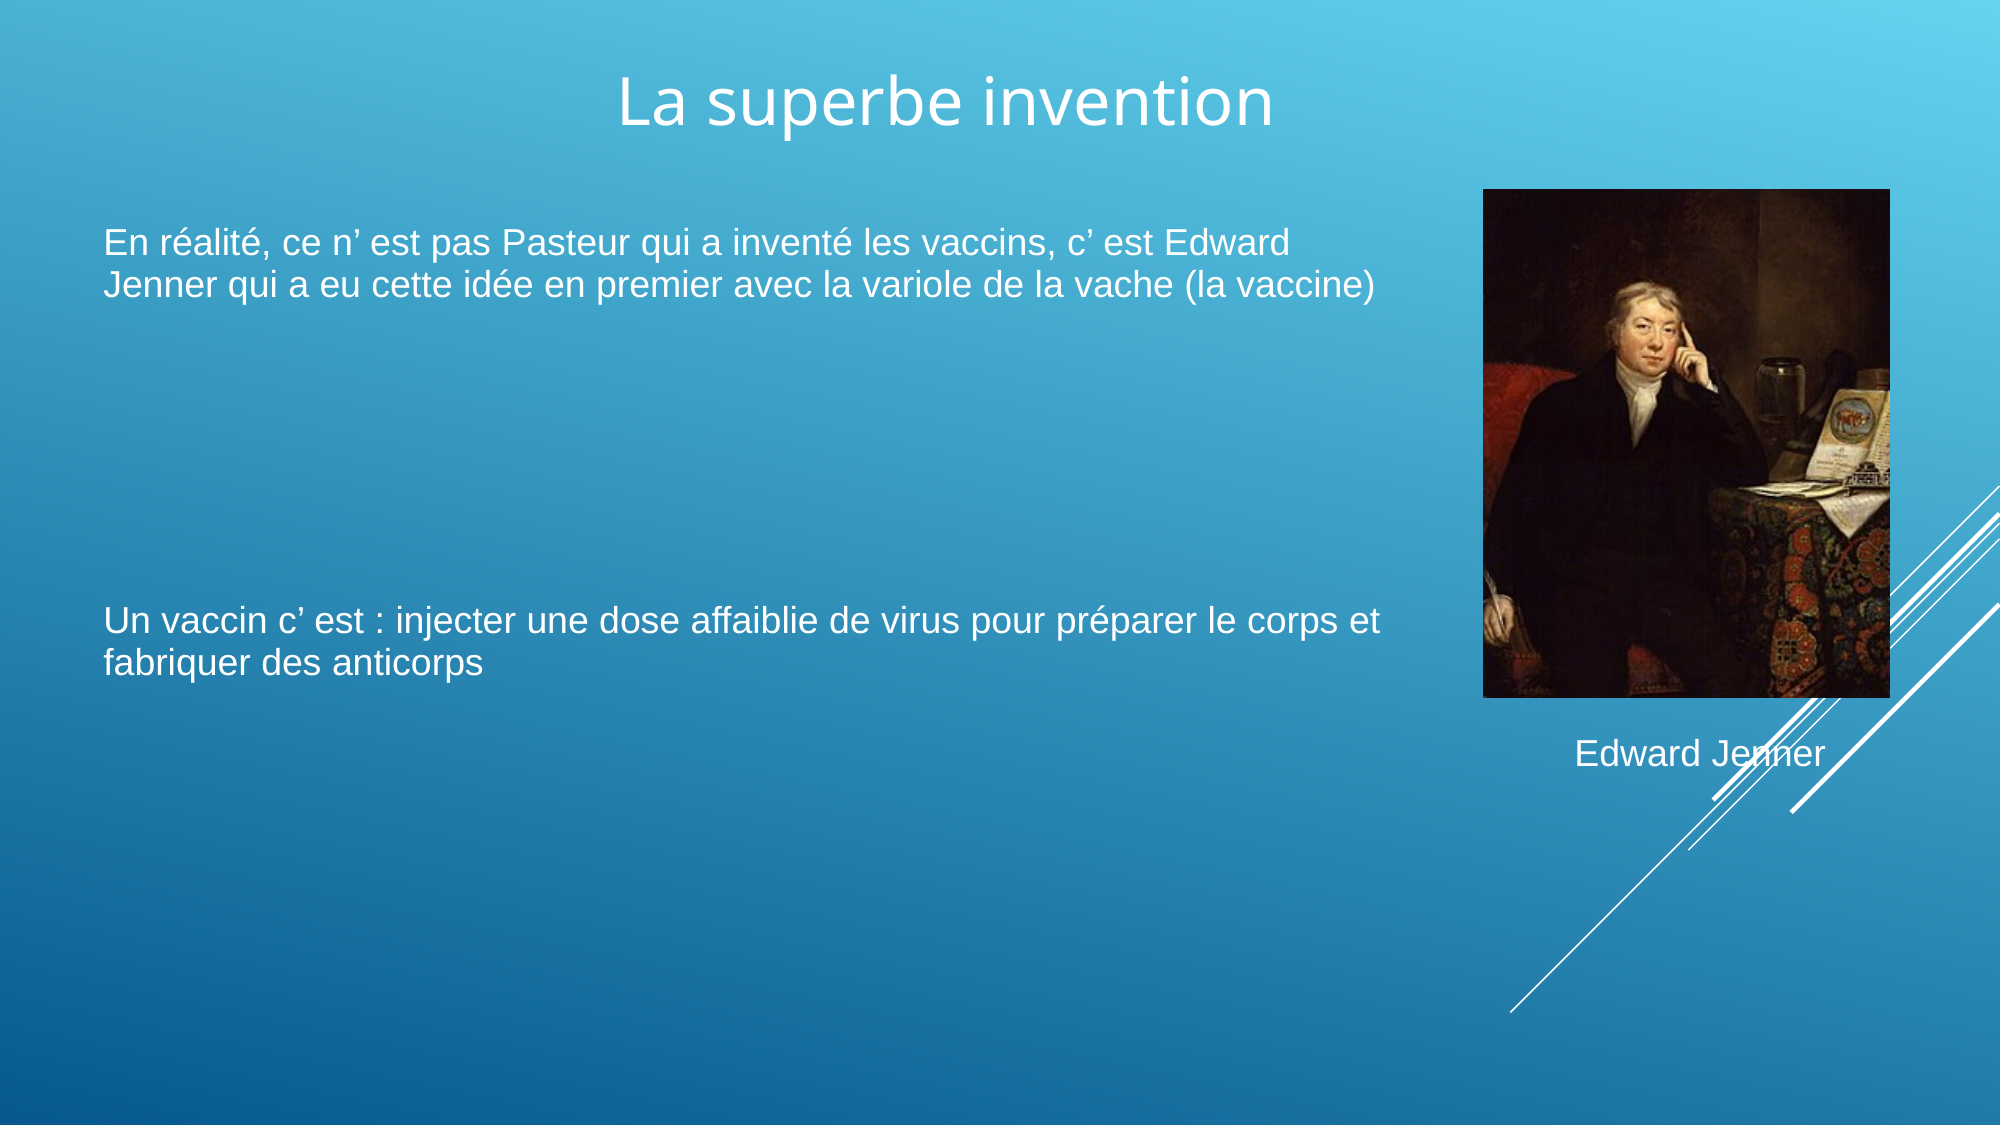

La superbe invention
En réalité, ce n’ est pas Pasteur qui a inventé les vaccins, c’ est Edward Jenner qui a eu cette idée en premier avec la variole de la vache (la vaccine)
Un vaccin c’ est : injecter une dose affaiblie de virus pour préparer le corps et fabriquer des anticorps
 Edward Jenner